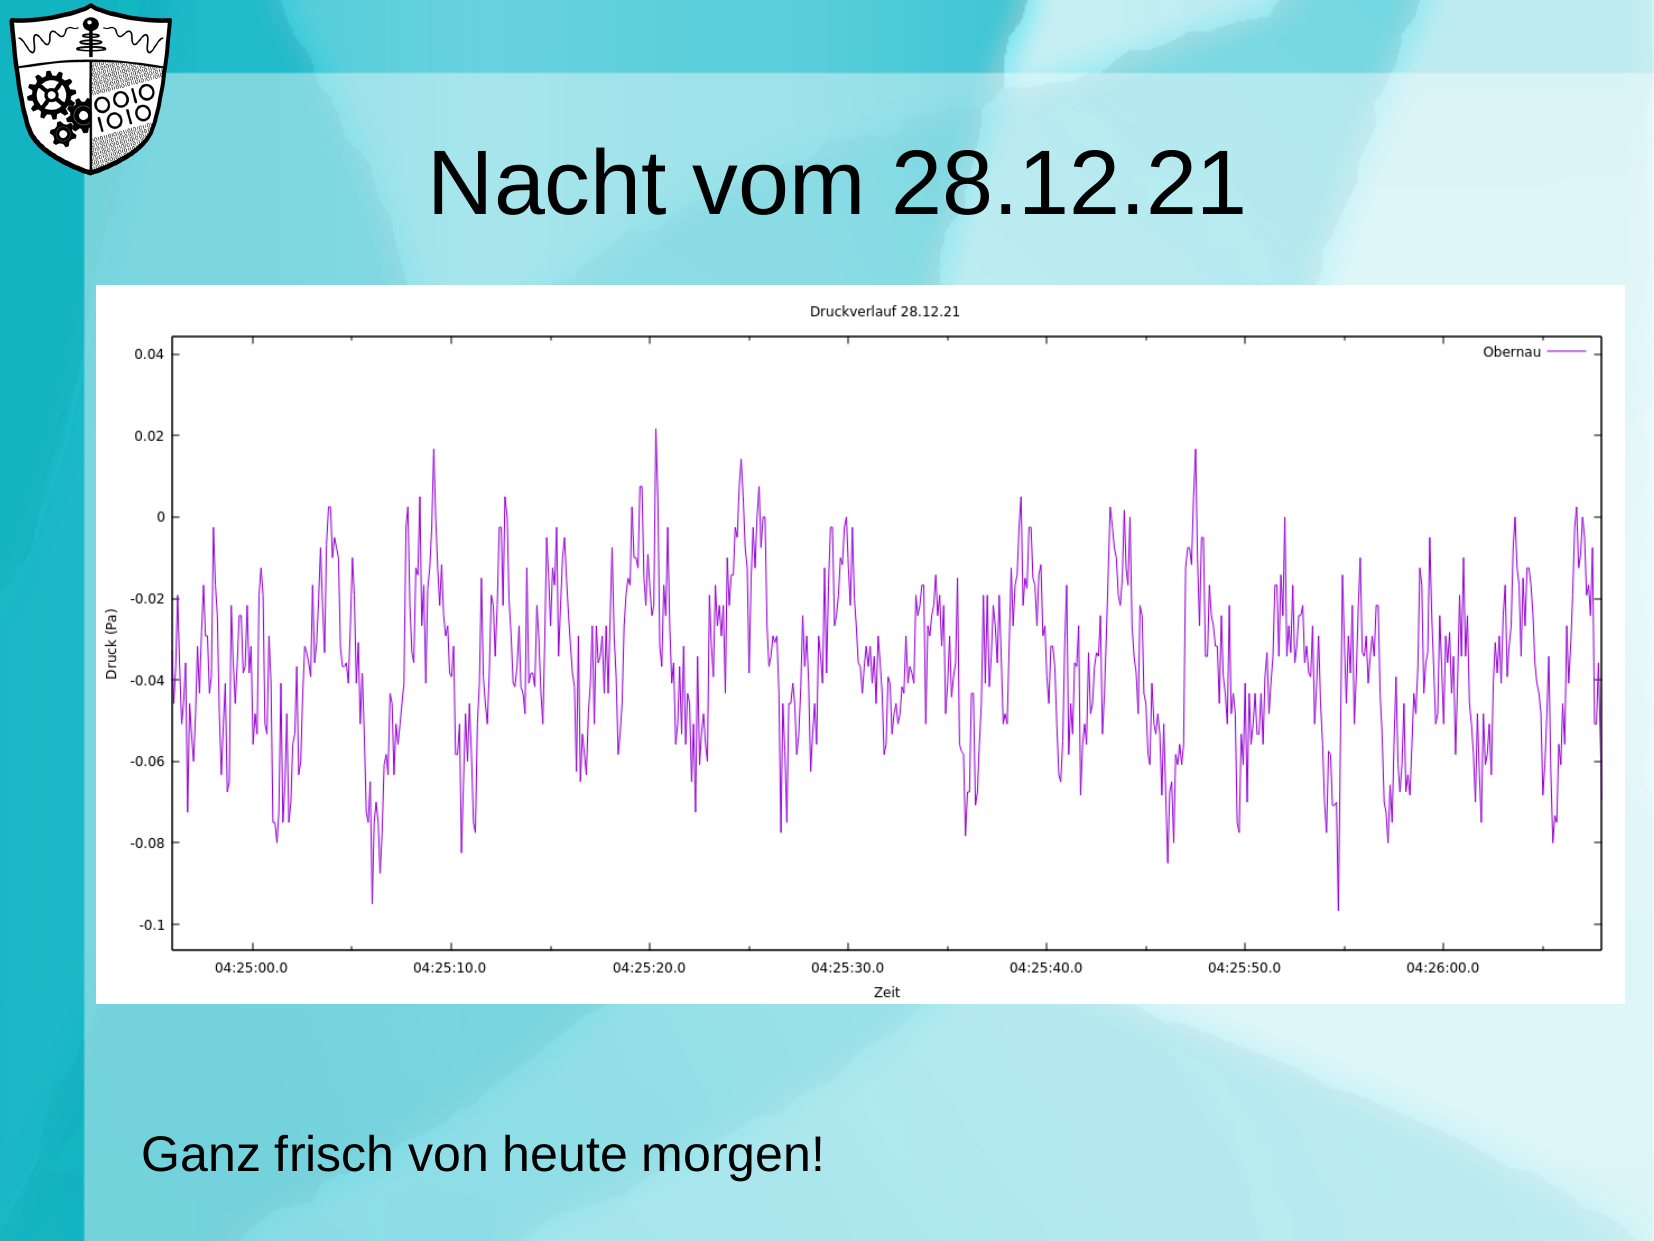

# Nacht vom 28.12.21
Ganz frisch von heute morgen!